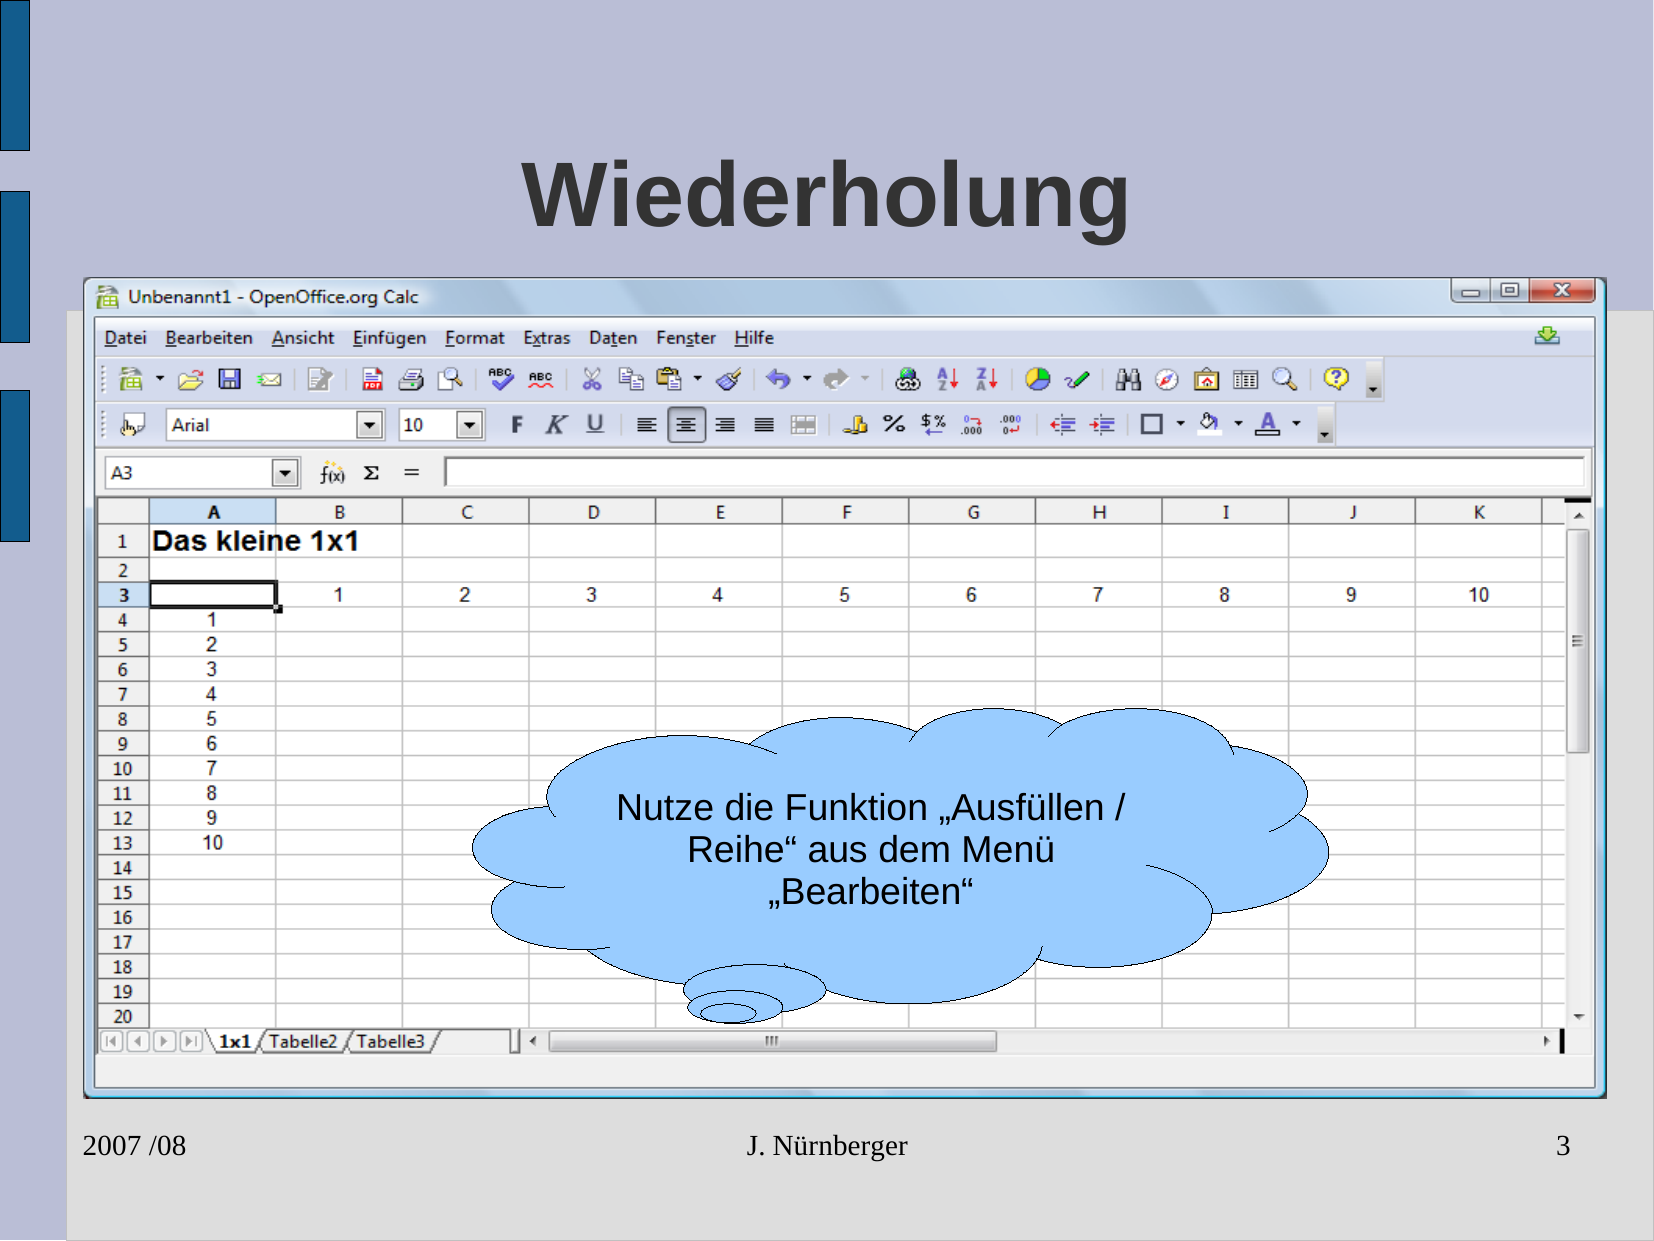

# Wiederholung
Nutze die Funktion „Ausfüllen / Reihe“ aus dem Menü „Bearbeiten“
2007 /08
J. Nürnberger
3